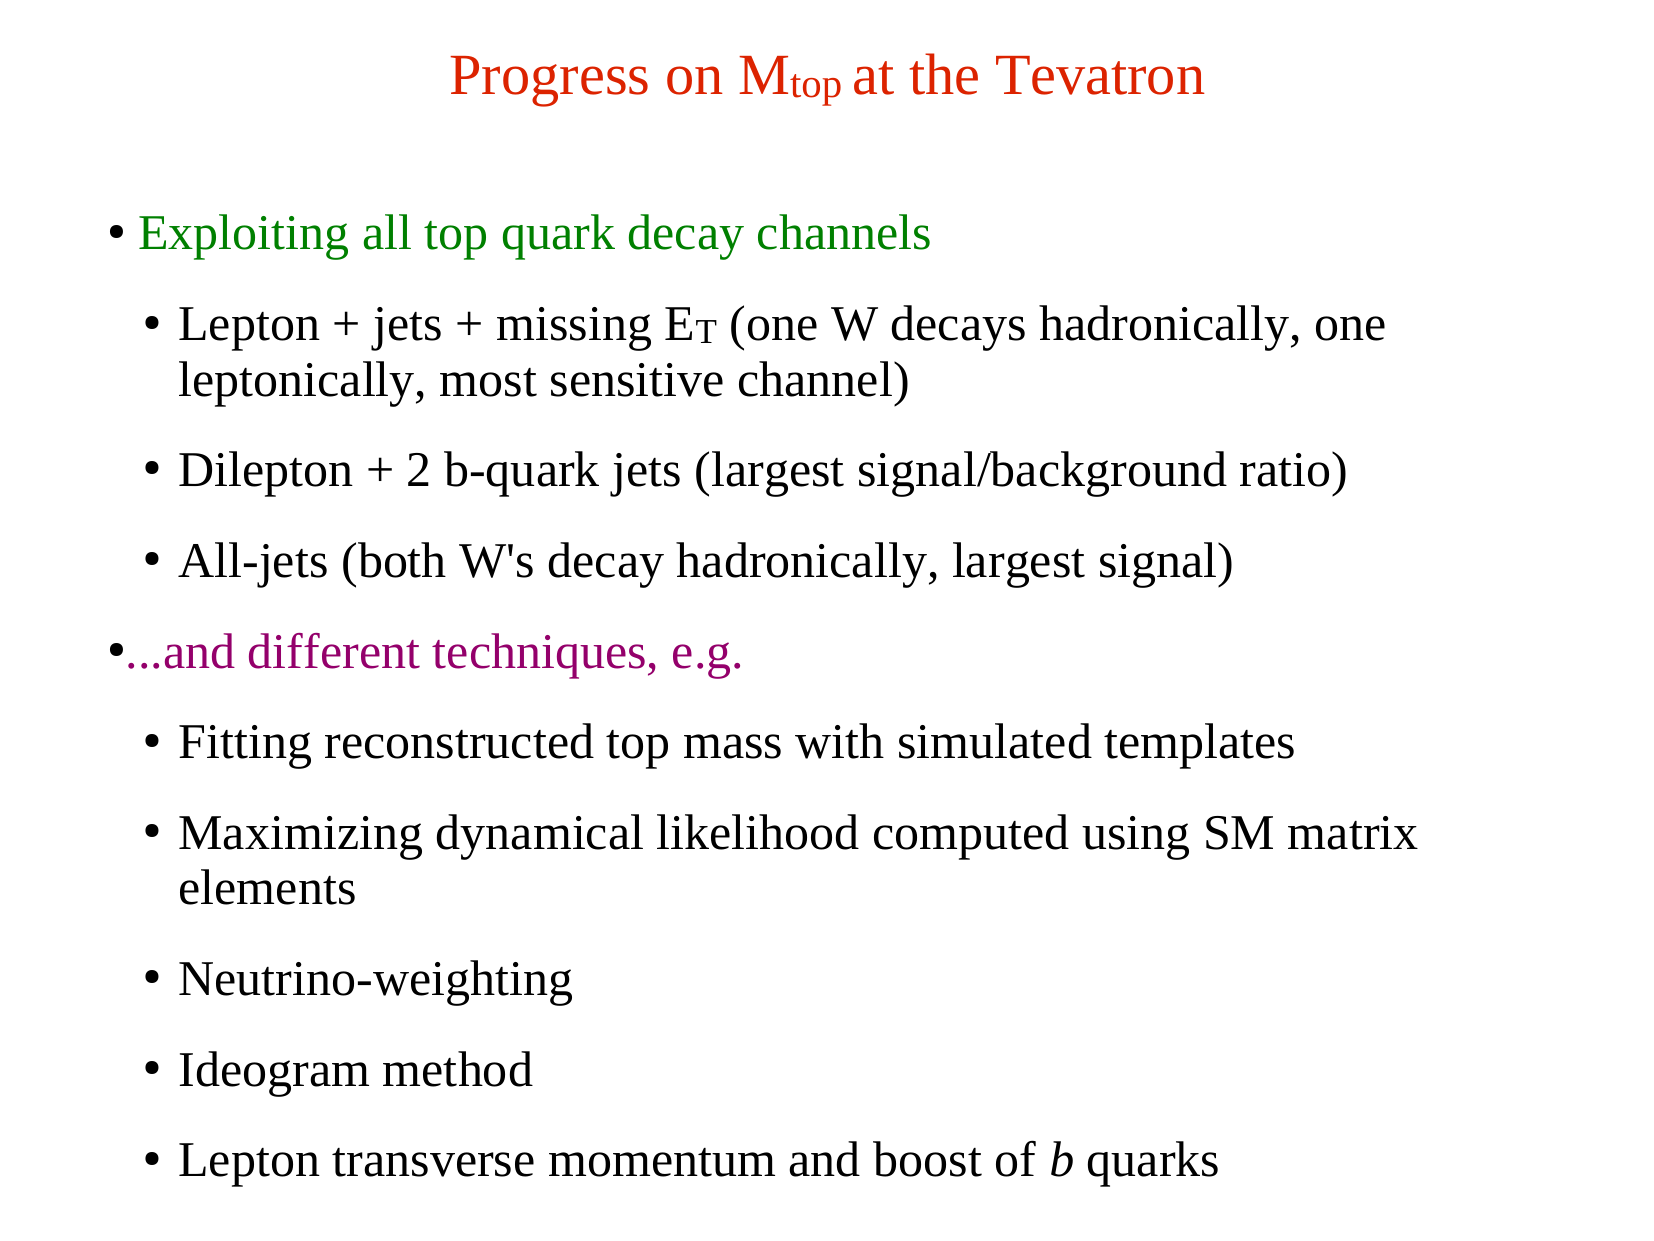

# Progress on Mtop at the Tevatron
 Exploiting all top quark decay channels
Lepton + jets + missing ET (one W decays hadronically, one leptonically, most sensitive channel)
Dilepton + 2 b-quark jets (largest signal/background ratio)
All-jets (both W's decay hadronically, largest signal)
...and different techniques, e.g.
Fitting reconstructed top mass with simulated templates
Maximizing dynamical likelihood computed using SM matrix elements
Neutrino-weighting
Ideogram method
Lepton transverse momentum and boost of b quarks